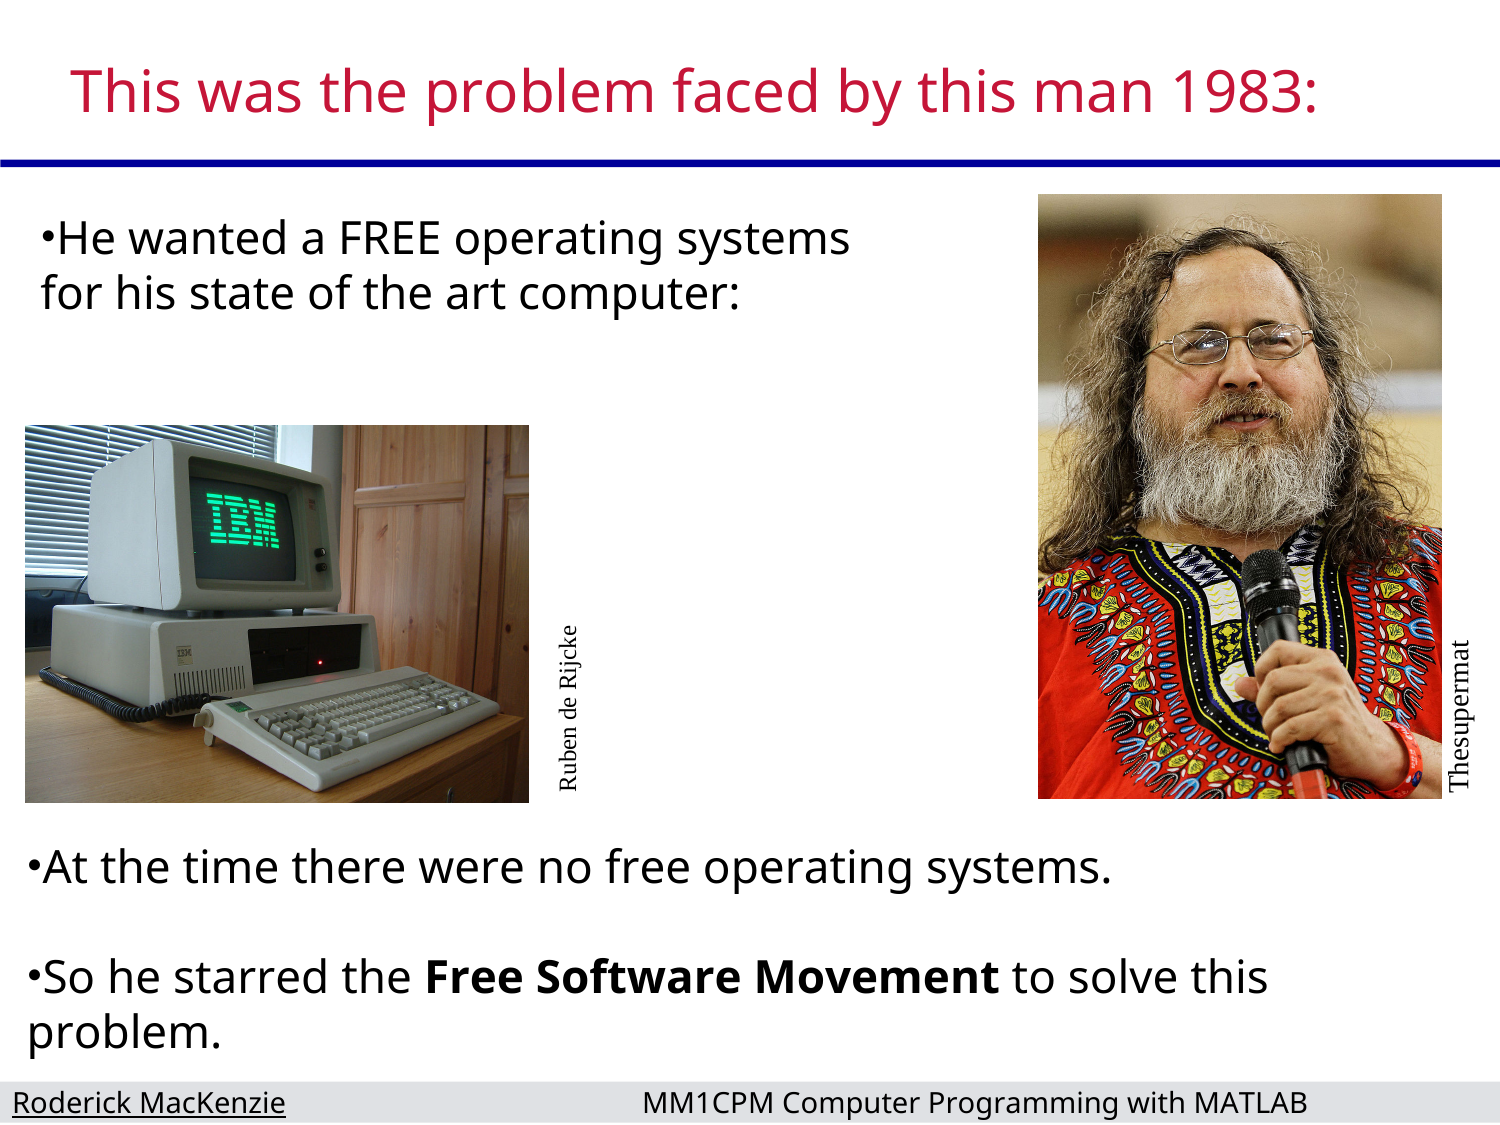

# This was the problem faced by this man 1983:
He wanted a FREE operating systems for his state of the art computer:
Ruben de Rijcke
Thesupermat
At the time there were no free operating systems.
So he starred the Free Software Movement to solve this problem.